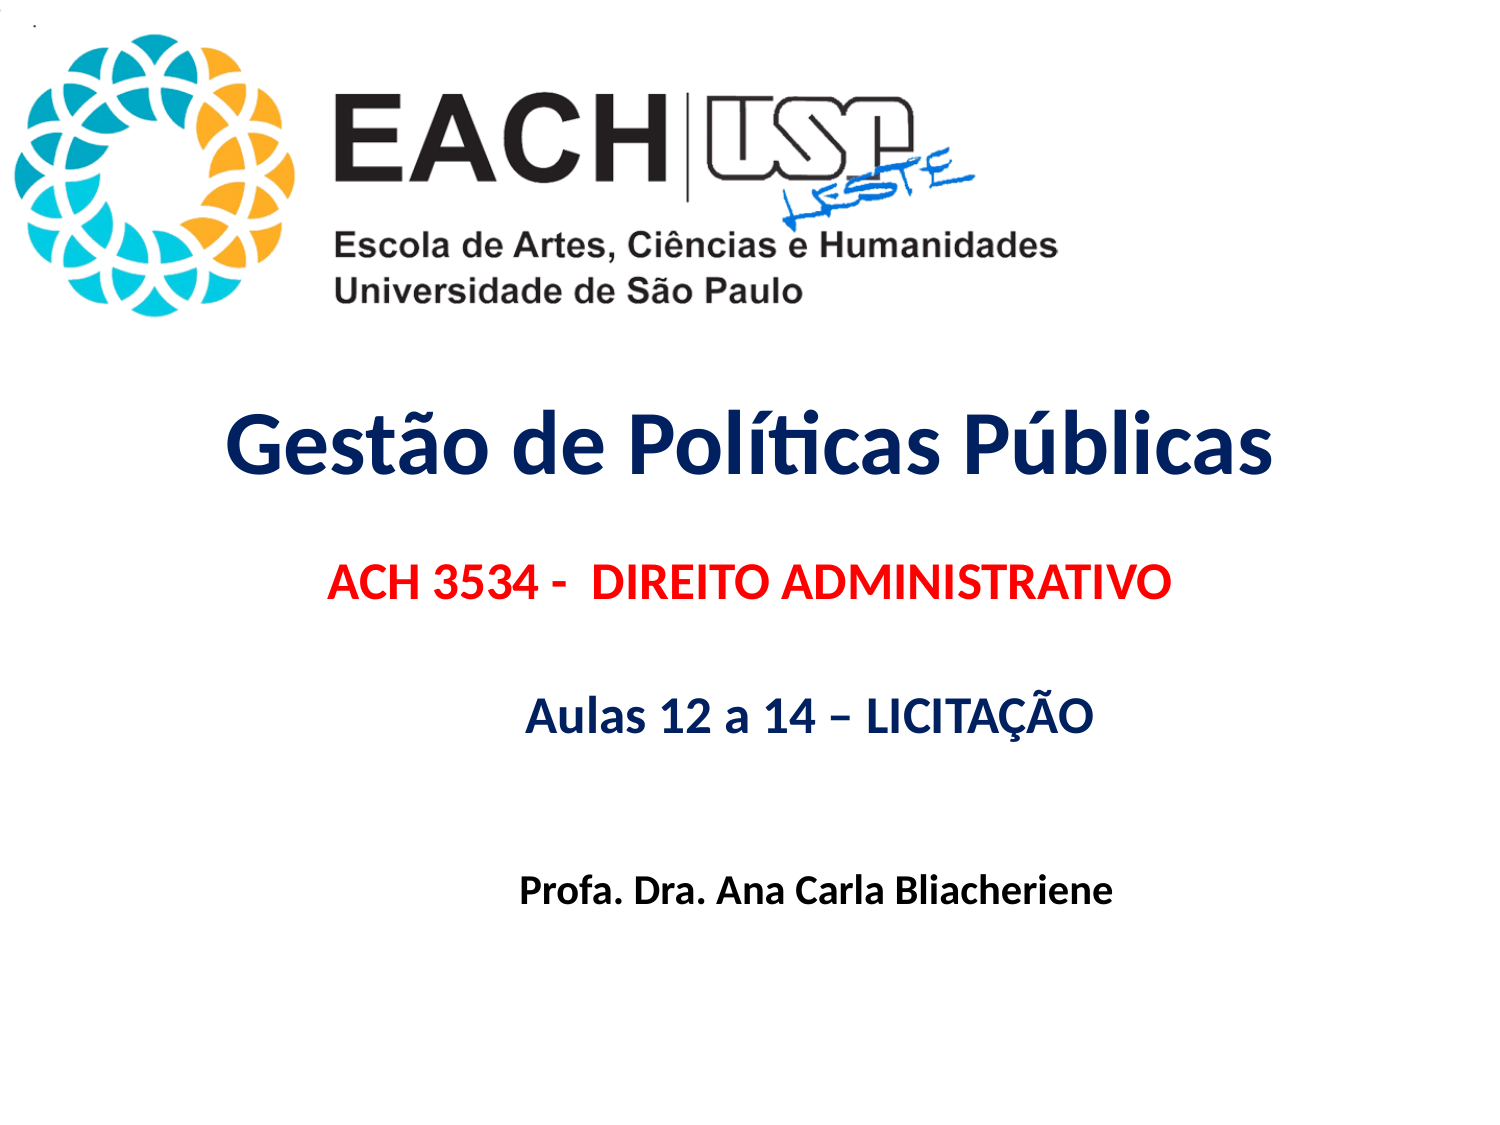

# Gestão de Políticas Públicas
ACH 3534 - DIREITO ADMINISTRATIVO
 Aulas 12 a 14 – LICITAÇÃO
 Profa. Dra. Ana Carla Bliacheriene